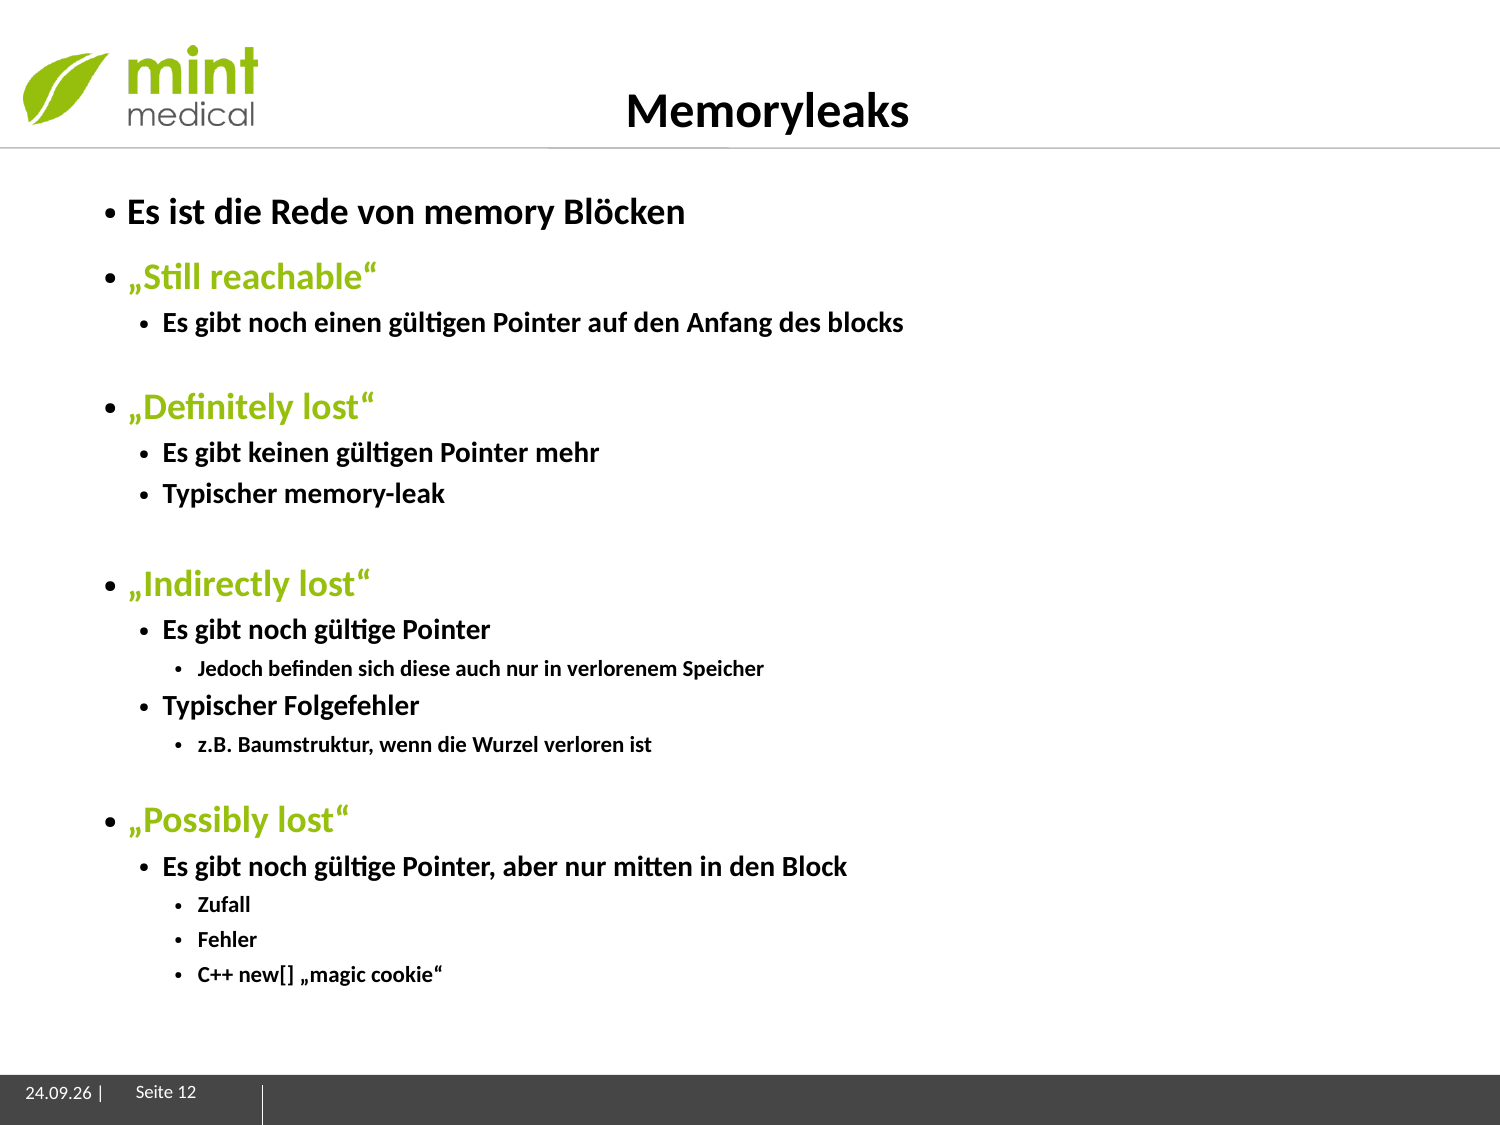

# Memoryleaks
Es ist die Rede von memory Blöcken
„Still reachable“
Es gibt noch einen gültigen Pointer auf den Anfang des blocks
„Definitely lost“
Es gibt keinen gültigen Pointer mehr
Typischer memory-leak
„Indirectly lost“
Es gibt noch gültige Pointer
Jedoch befinden sich diese auch nur in verlorenem Speicher
Typischer Folgefehler
z.B. Baumstruktur, wenn die Wurzel verloren ist
„Possibly lost“
Es gibt noch gültige Pointer, aber nur mitten in den Block
Zufall
Fehler
C++ new[] „magic cookie“